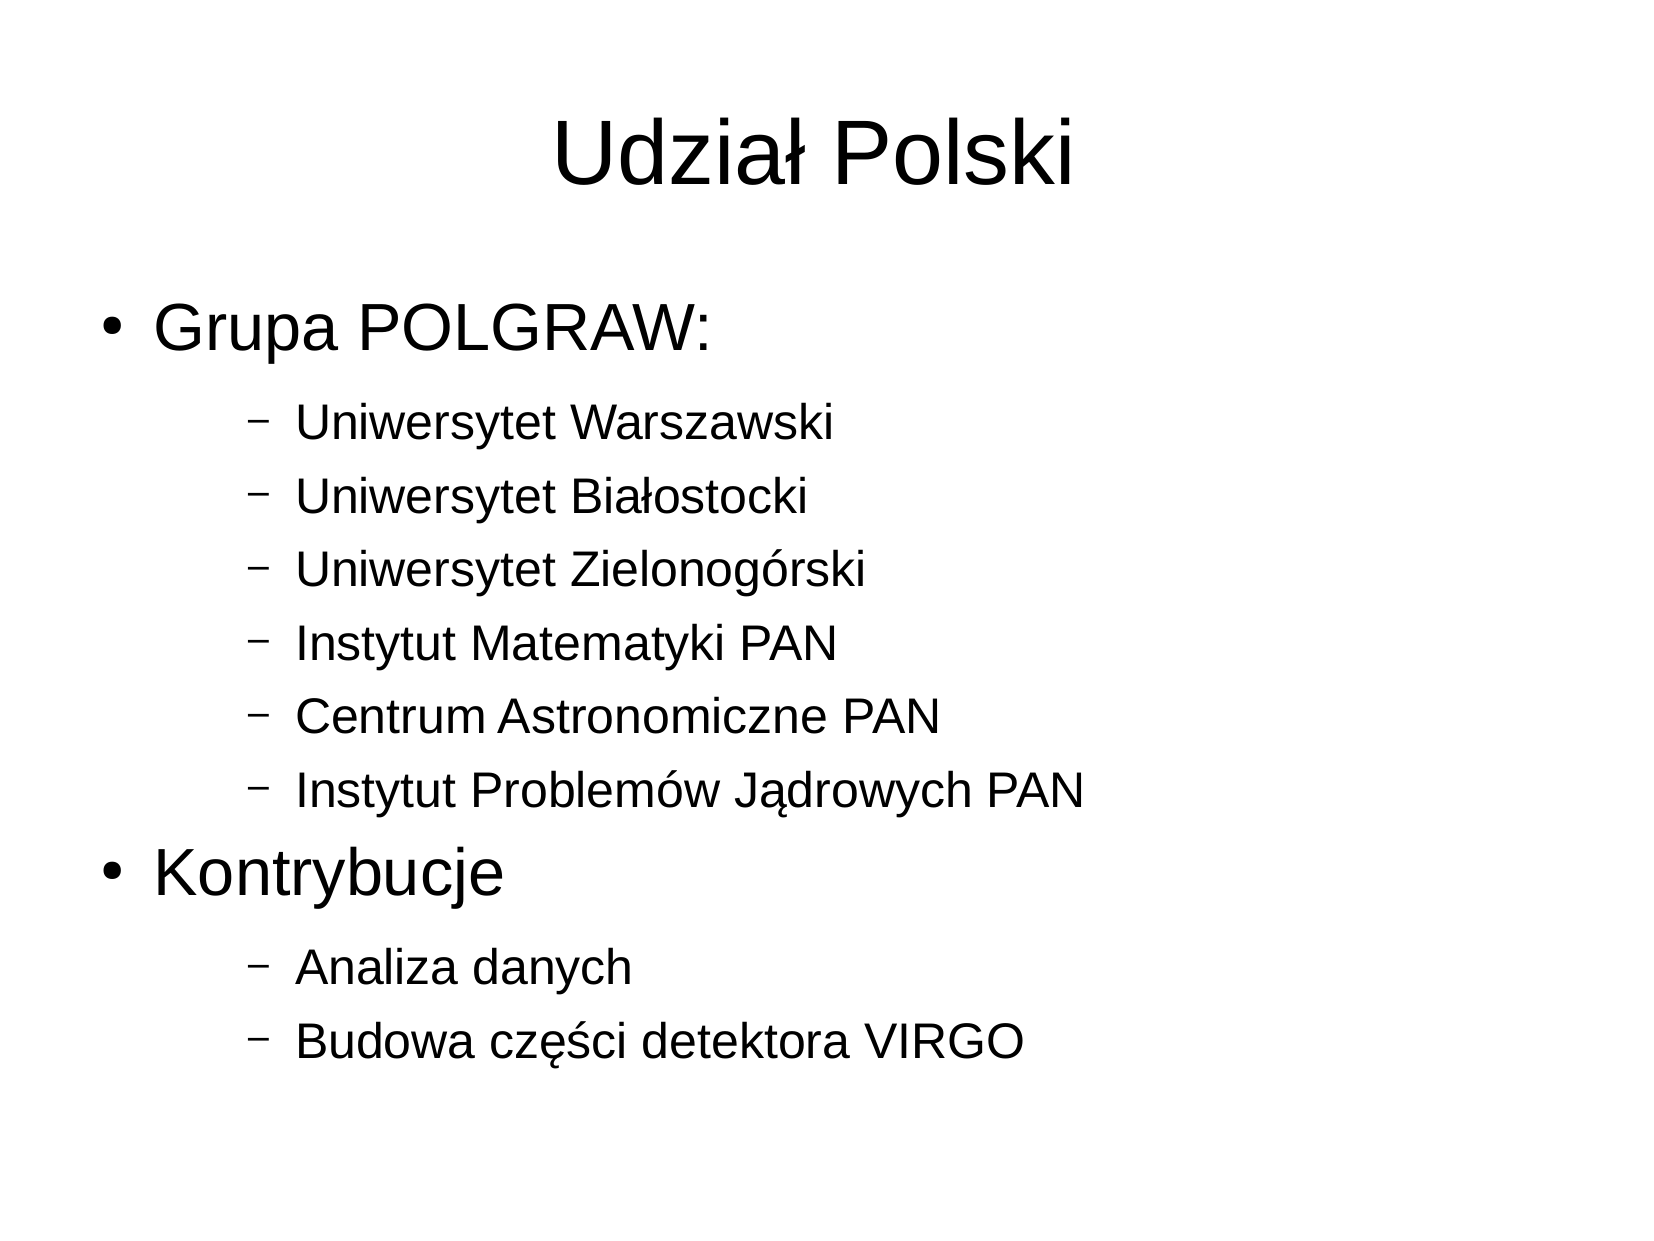

# Udział Polski
Grupa POLGRAW:
Uniwersytet Warszawski
Uniwersytet Białostocki
Uniwersytet Zielonogórski
Instytut Matematyki PAN
Centrum Astronomiczne PAN
Instytut Problemów Jądrowych PAN
Kontrybucje
Analiza danych
Budowa części detektora VIRGO